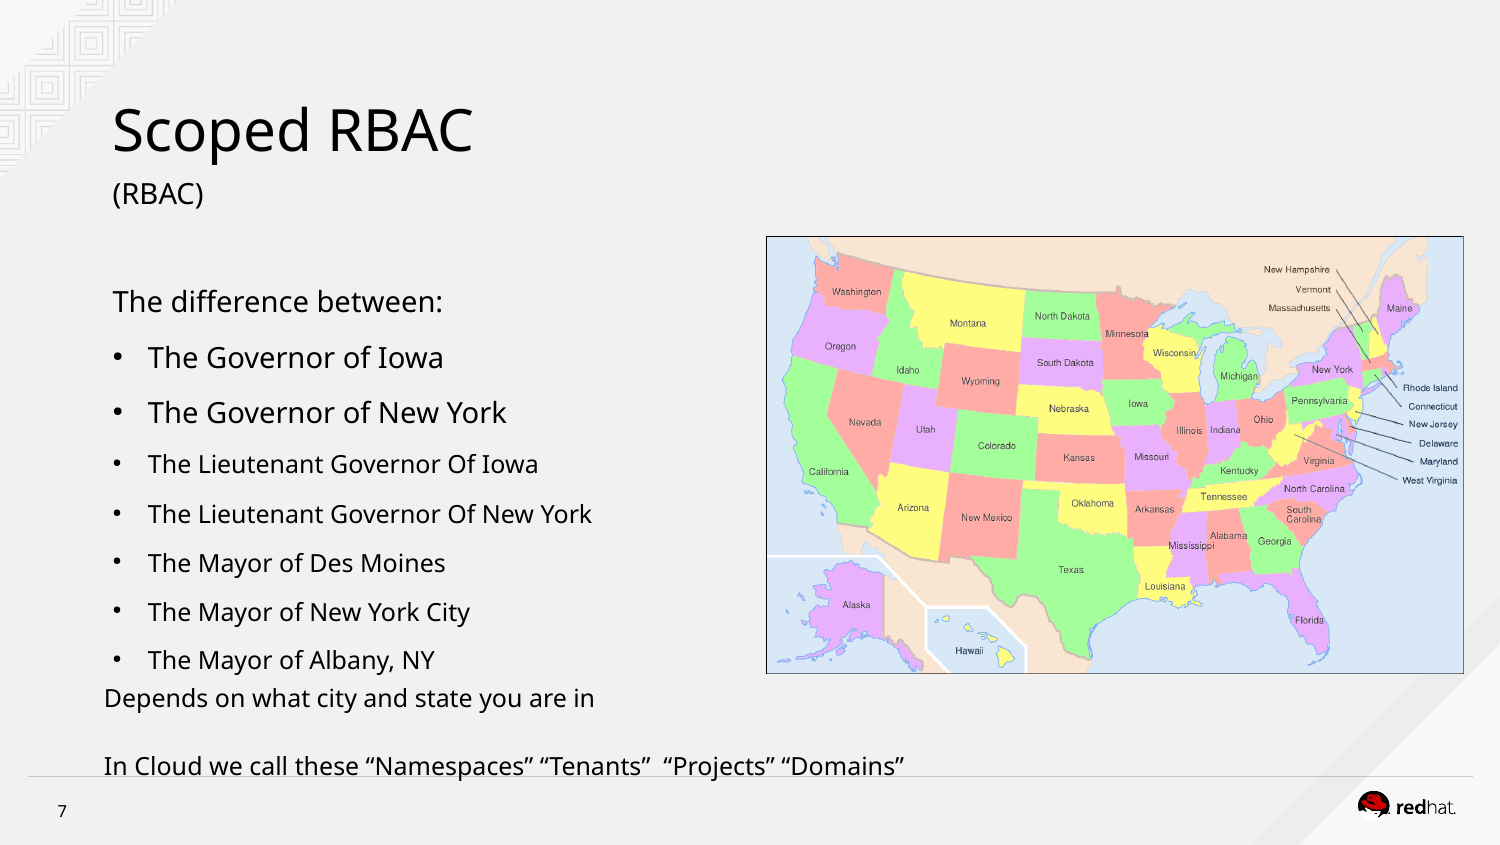

# Scoped RBAC
(RBAC)
The difference between:
The Governor of Iowa
The Governor of New York
The Lieutenant Governor Of Iowa
The Lieutenant Governor Of New York
The Mayor of Des Moines
The Mayor of New York City
The Mayor of Albany, NY
Depends on what city and state you are in
In Cloud we call these “Namespaces” “Tenants” “Projects” “Domains”
7